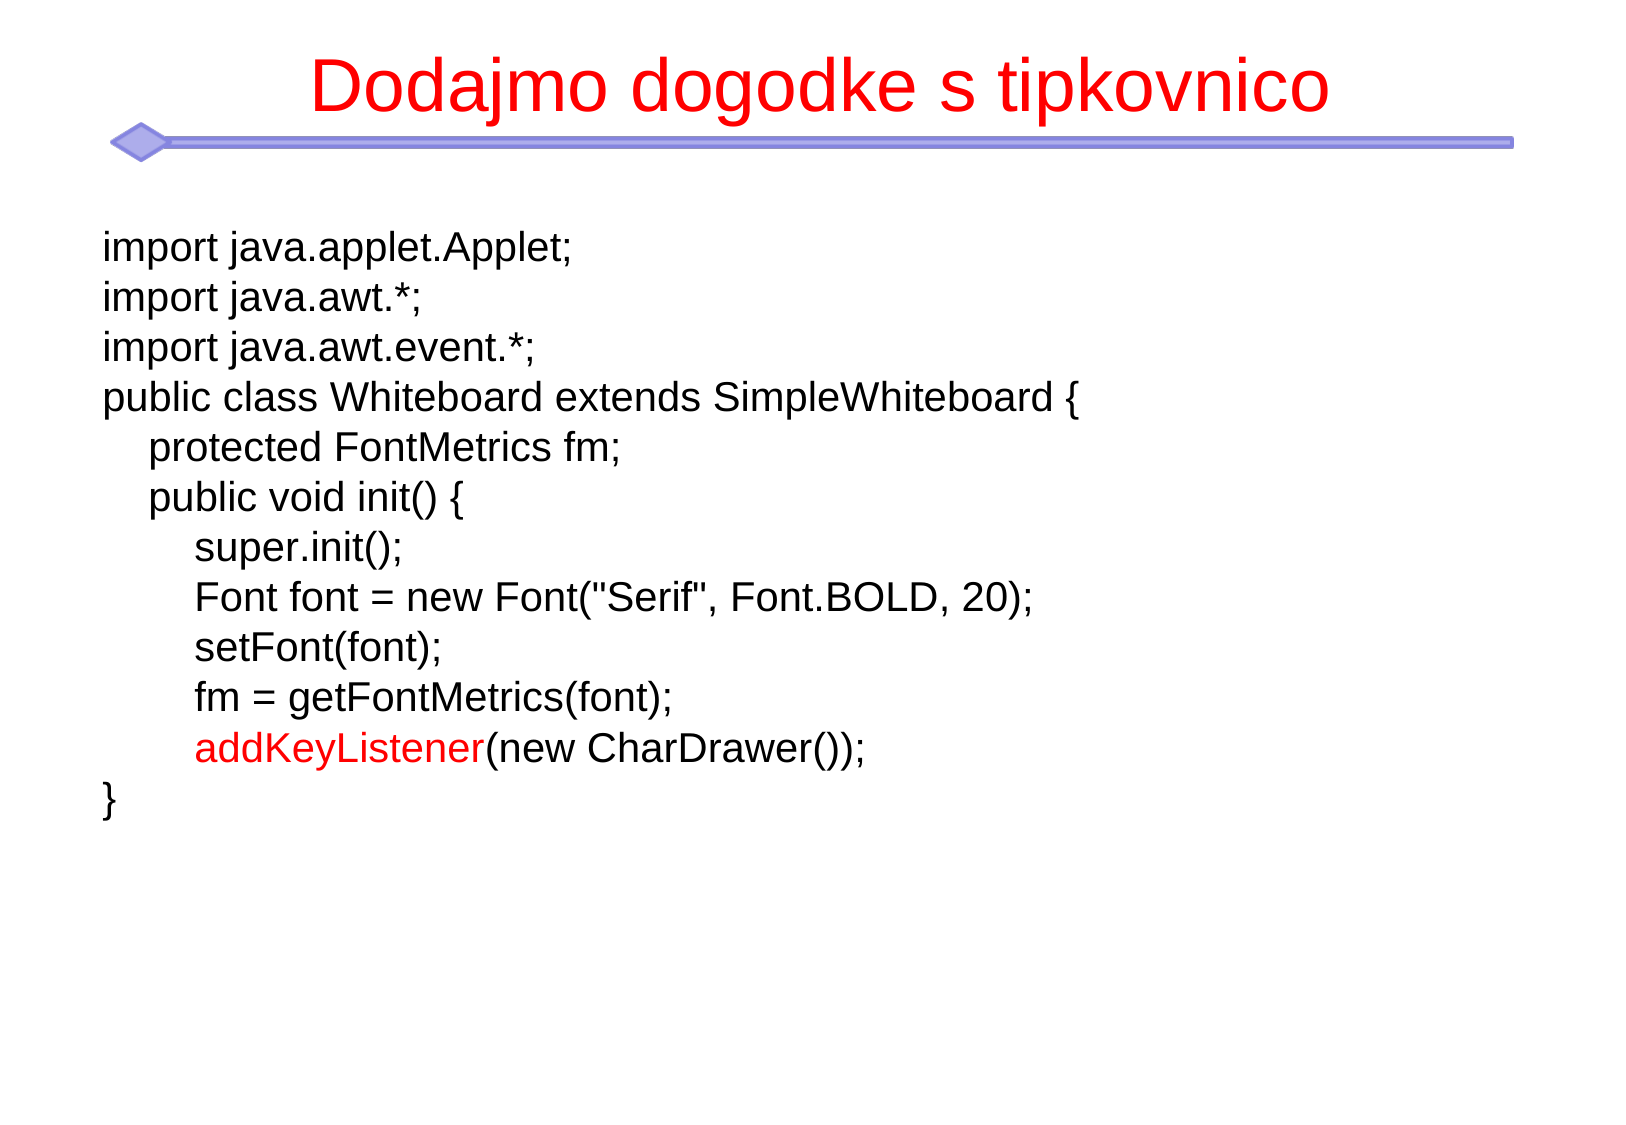

# Dodajmo dogodke s tipkovnico
import java.applet.Applet;
import java.awt.*;
import java.awt.event.*;
public class Whiteboard extends SimpleWhiteboard {
 protected FontMetrics fm;
 public void init() {
 super.init();
 Font font = new Font("Serif", Font.BOLD, 20);
 setFont(font);
 fm = getFontMetrics(font);
 addKeyListener(new CharDrawer());
}